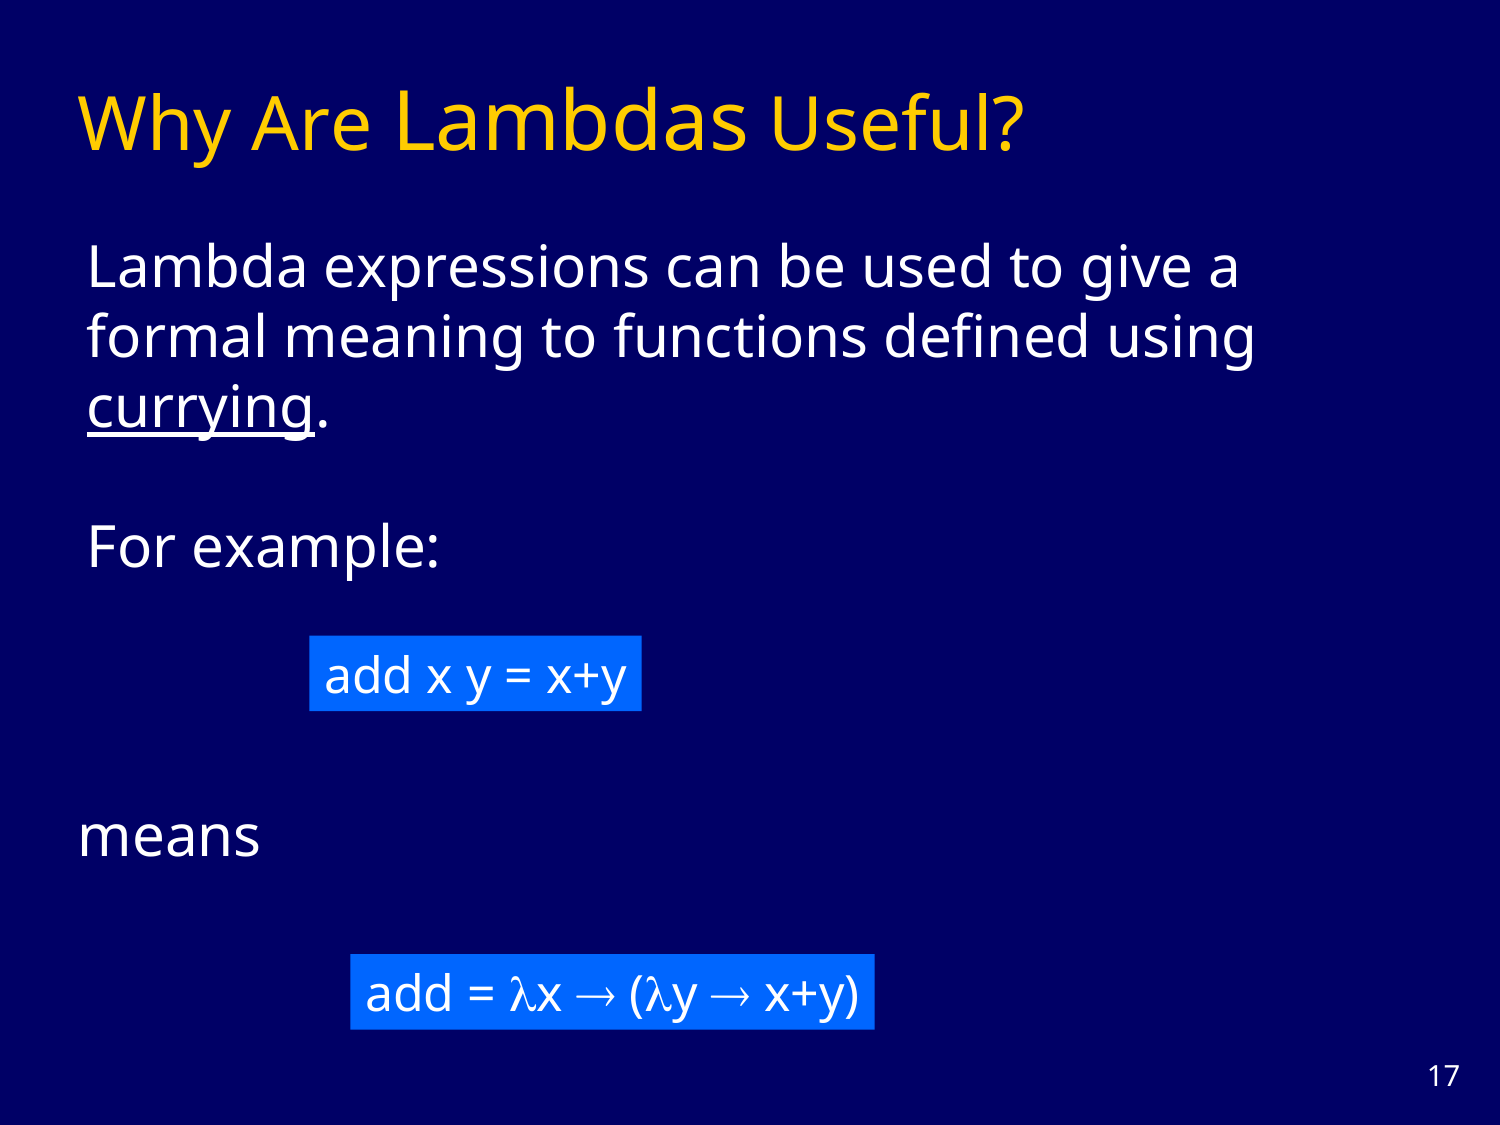

# Why Are Lambdas Useful?
Lambda expressions can be used to give a formal meaning to functions defined using currying.
For example:
add x y = x+y
means
add = x  (y  x+y)